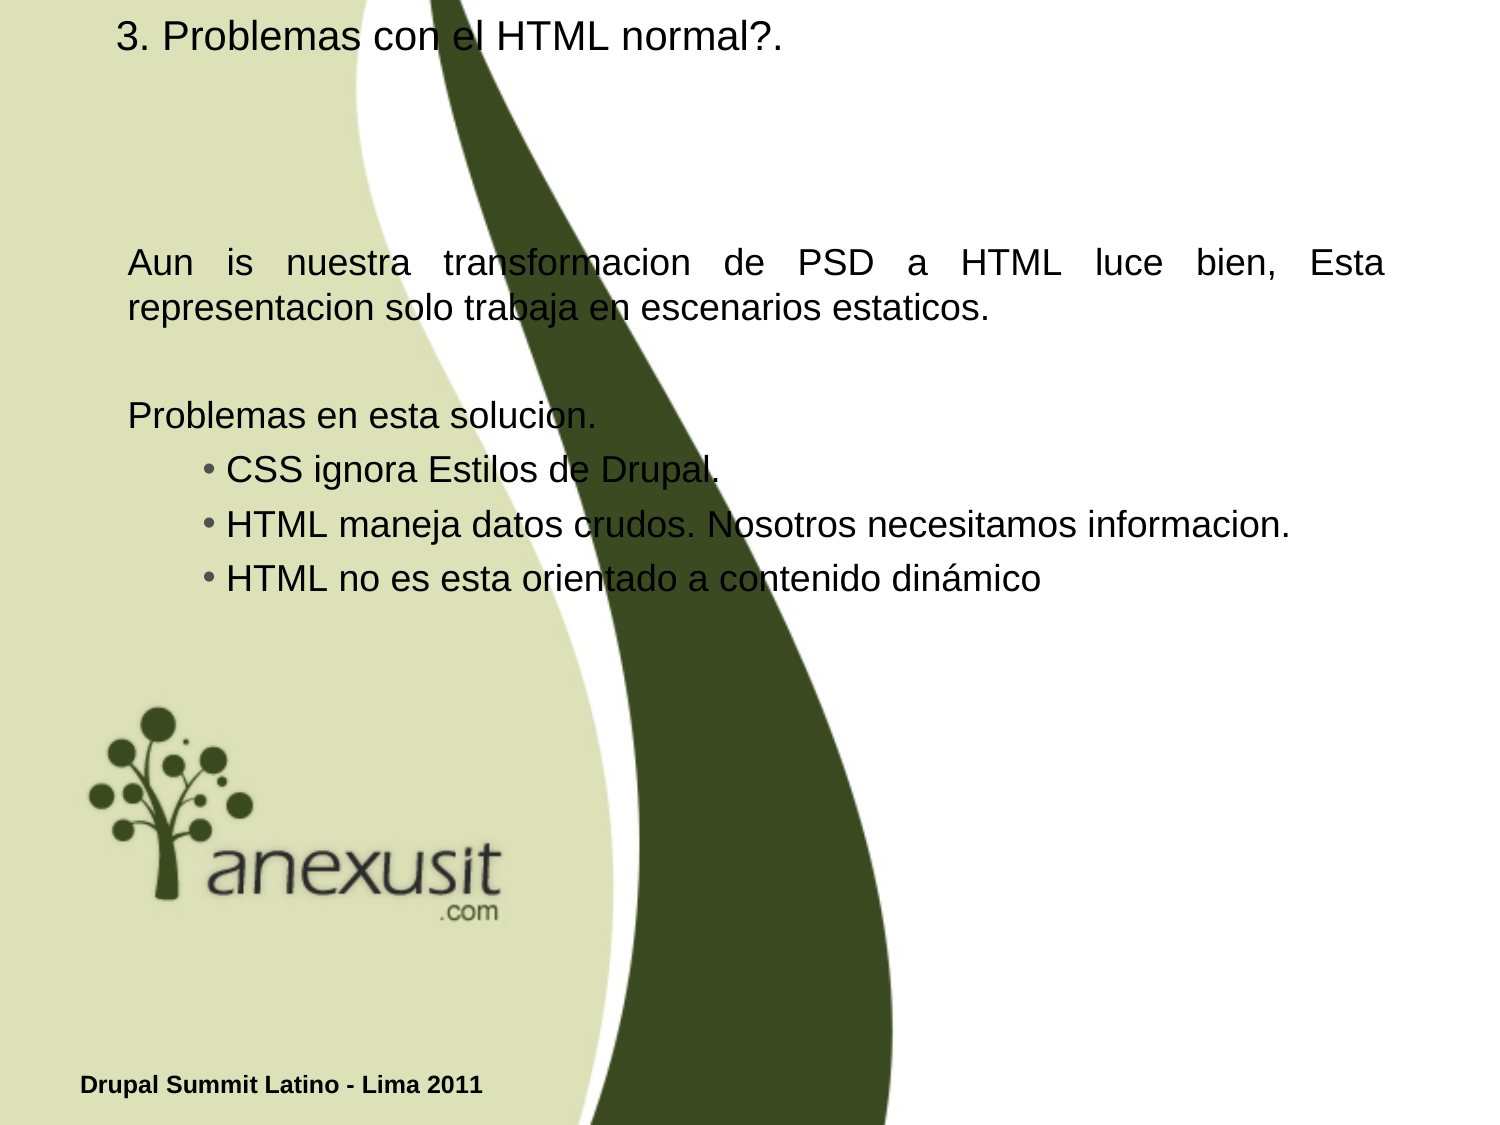

3. Problemas con el HTML normal?.
Aun is nuestra transformacion de PSD a HTML luce bien, Esta representacion solo trabaja en escenarios estaticos.
Problemas en esta solucion.
 CSS ignora Estilos de Drupal.
 HTML maneja datos crudos. Nosotros necesitamos informacion.
 HTML no es esta orientado a contenido dinámico
Drupal Summit Latino - Lima 2011